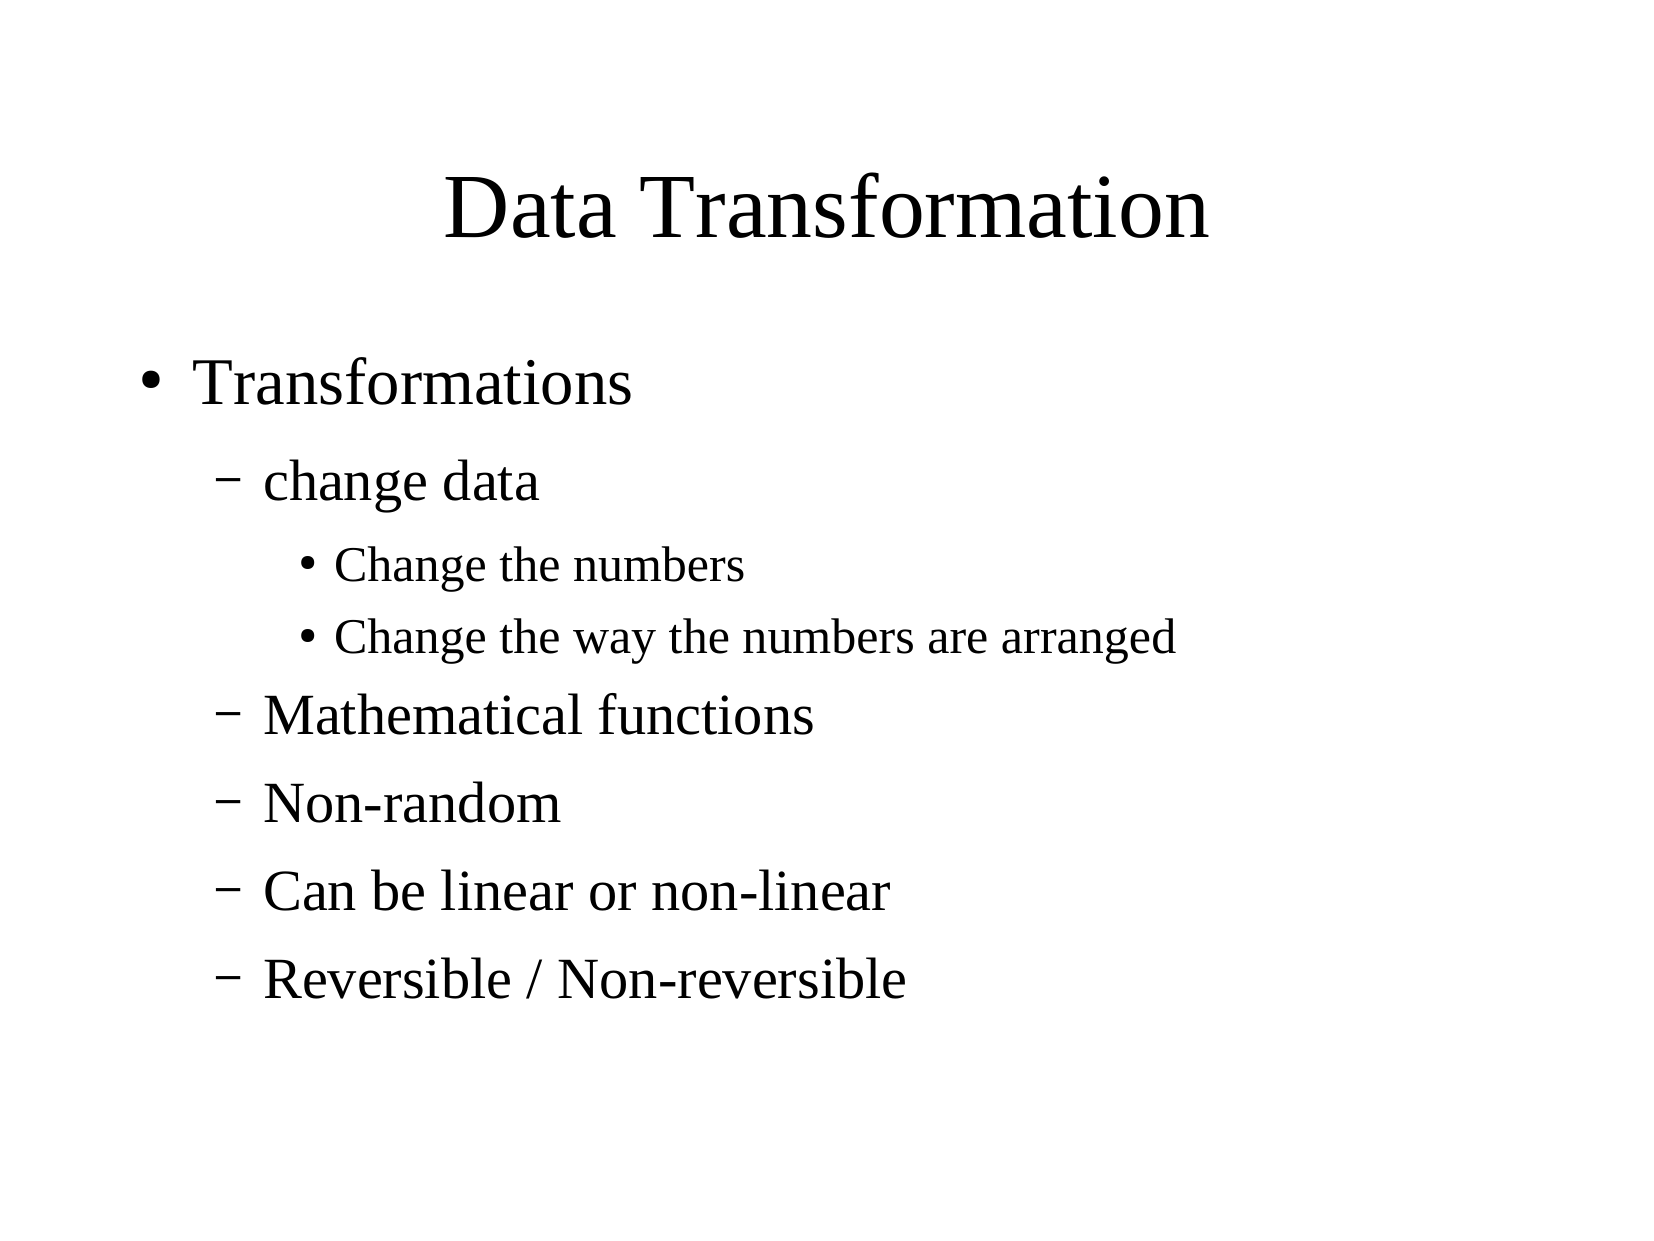

# Data Transformation
Transformations
change data
Change the numbers
Change the way the numbers are arranged
Mathematical functions
Non-random
Can be linear or non-linear
Reversible / Non-reversible